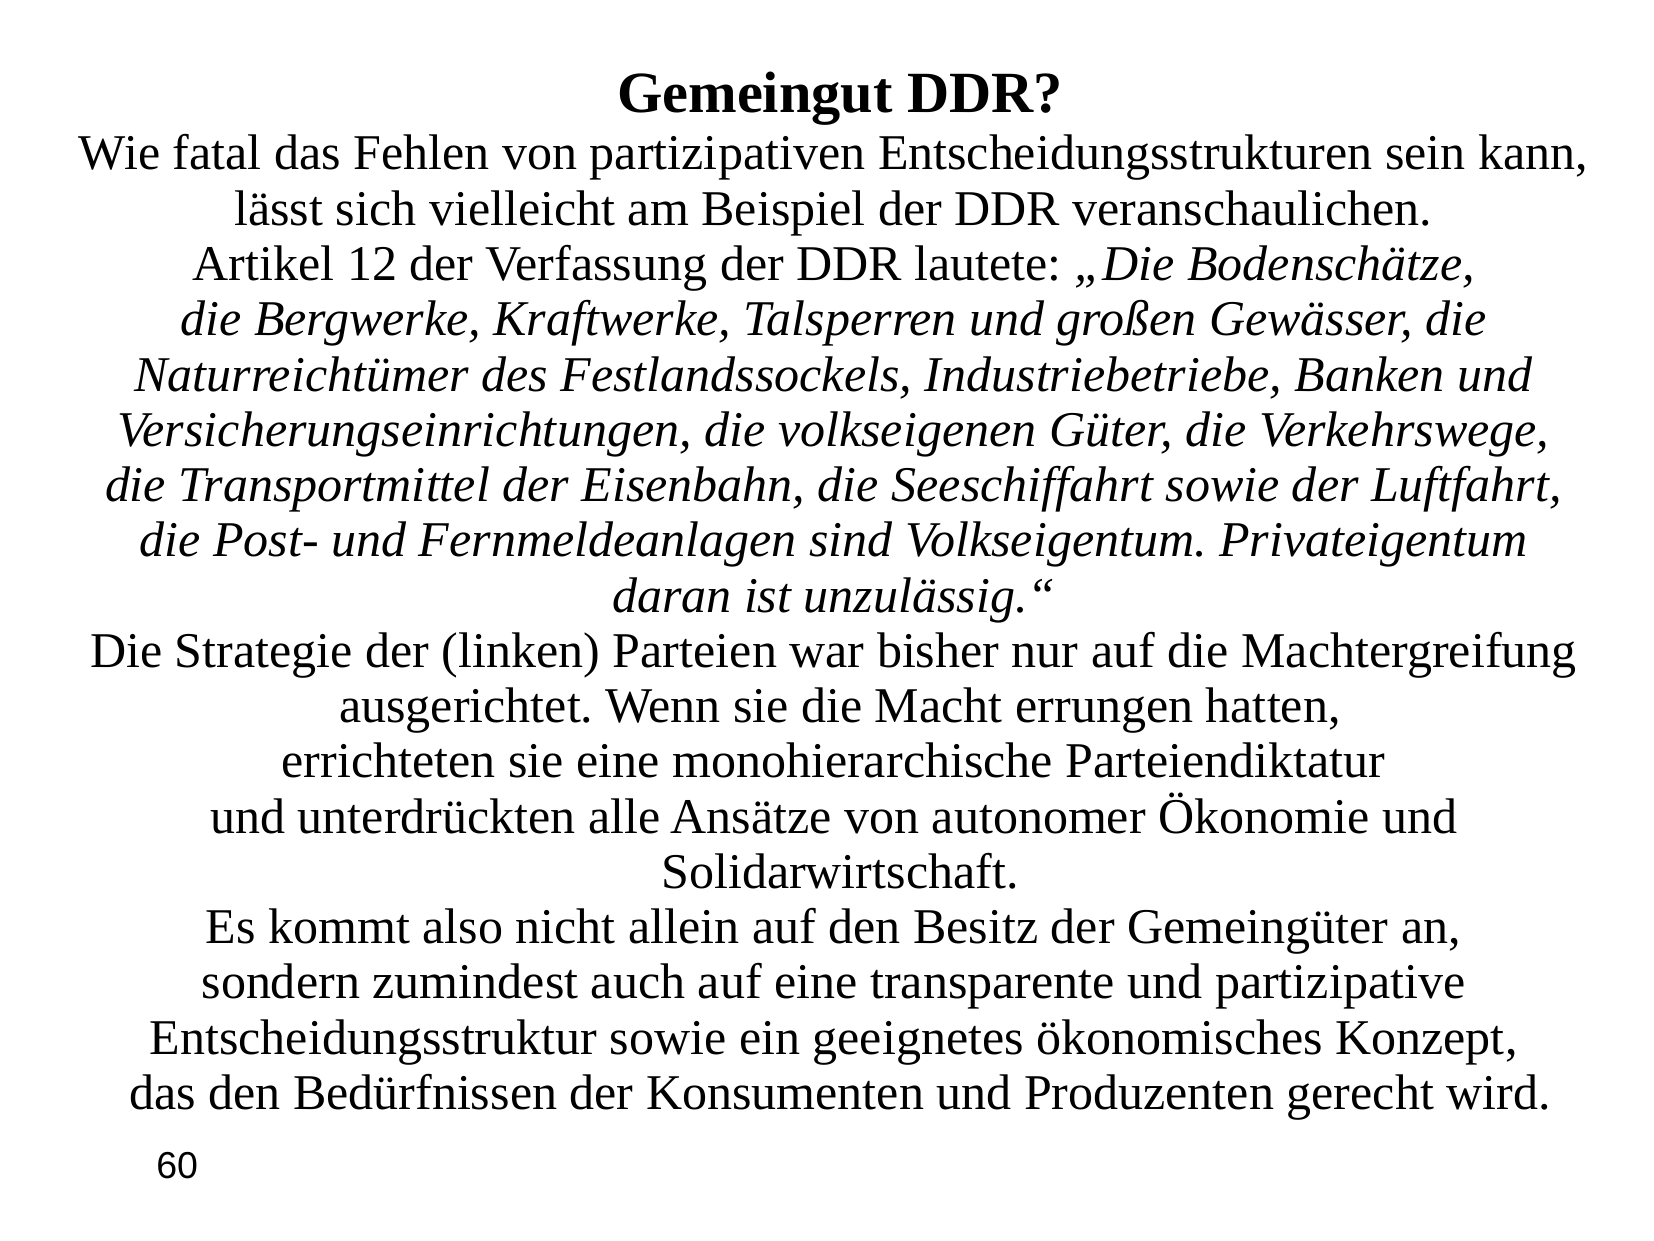

Gemeingut DDR?
Wie fatal das Fehlen von partizipativen Entscheidungsstrukturen sein kann,
lässt sich vielleicht am Beispiel der DDR veranschaulichen.
Artikel 12 der Verfassung der DDR lautete: „Die Bodenschätze,
die Bergwerke, Kraftwerke, Talsperren und großen Gewässer, die
Naturreichtümer des Festlandssockels, Industriebetriebe, Banken und
Versicherungseinrichtungen, die volkseigenen Güter, die Verkehrswege,
die Transportmittel der Eisenbahn, die Seeschiffahrt sowie der Luftfahrt,
die Post- und Fernmeldeanlagen sind Volkseigentum. Privateigentum
daran ist unzulässig.“
Die Strategie der (linken) Parteien war bisher nur auf die Machtergreifung
ausgerichtet. Wenn sie die Macht errungen hatten,
errichteten sie eine monohierarchische Parteiendiktatur
und unterdrückten alle Ansätze von autonomer Ökonomie und
Solidarwirtschaft.
Es kommt also nicht allein auf den Besitz der Gemeingüter an,
sondern zumindest auch auf eine transparente und partizipative
Entscheidungsstruktur sowie ein geeignetes ökonomisches Konzept,
das den Bedürfnissen der Konsumenten und Produzenten gerecht wird.